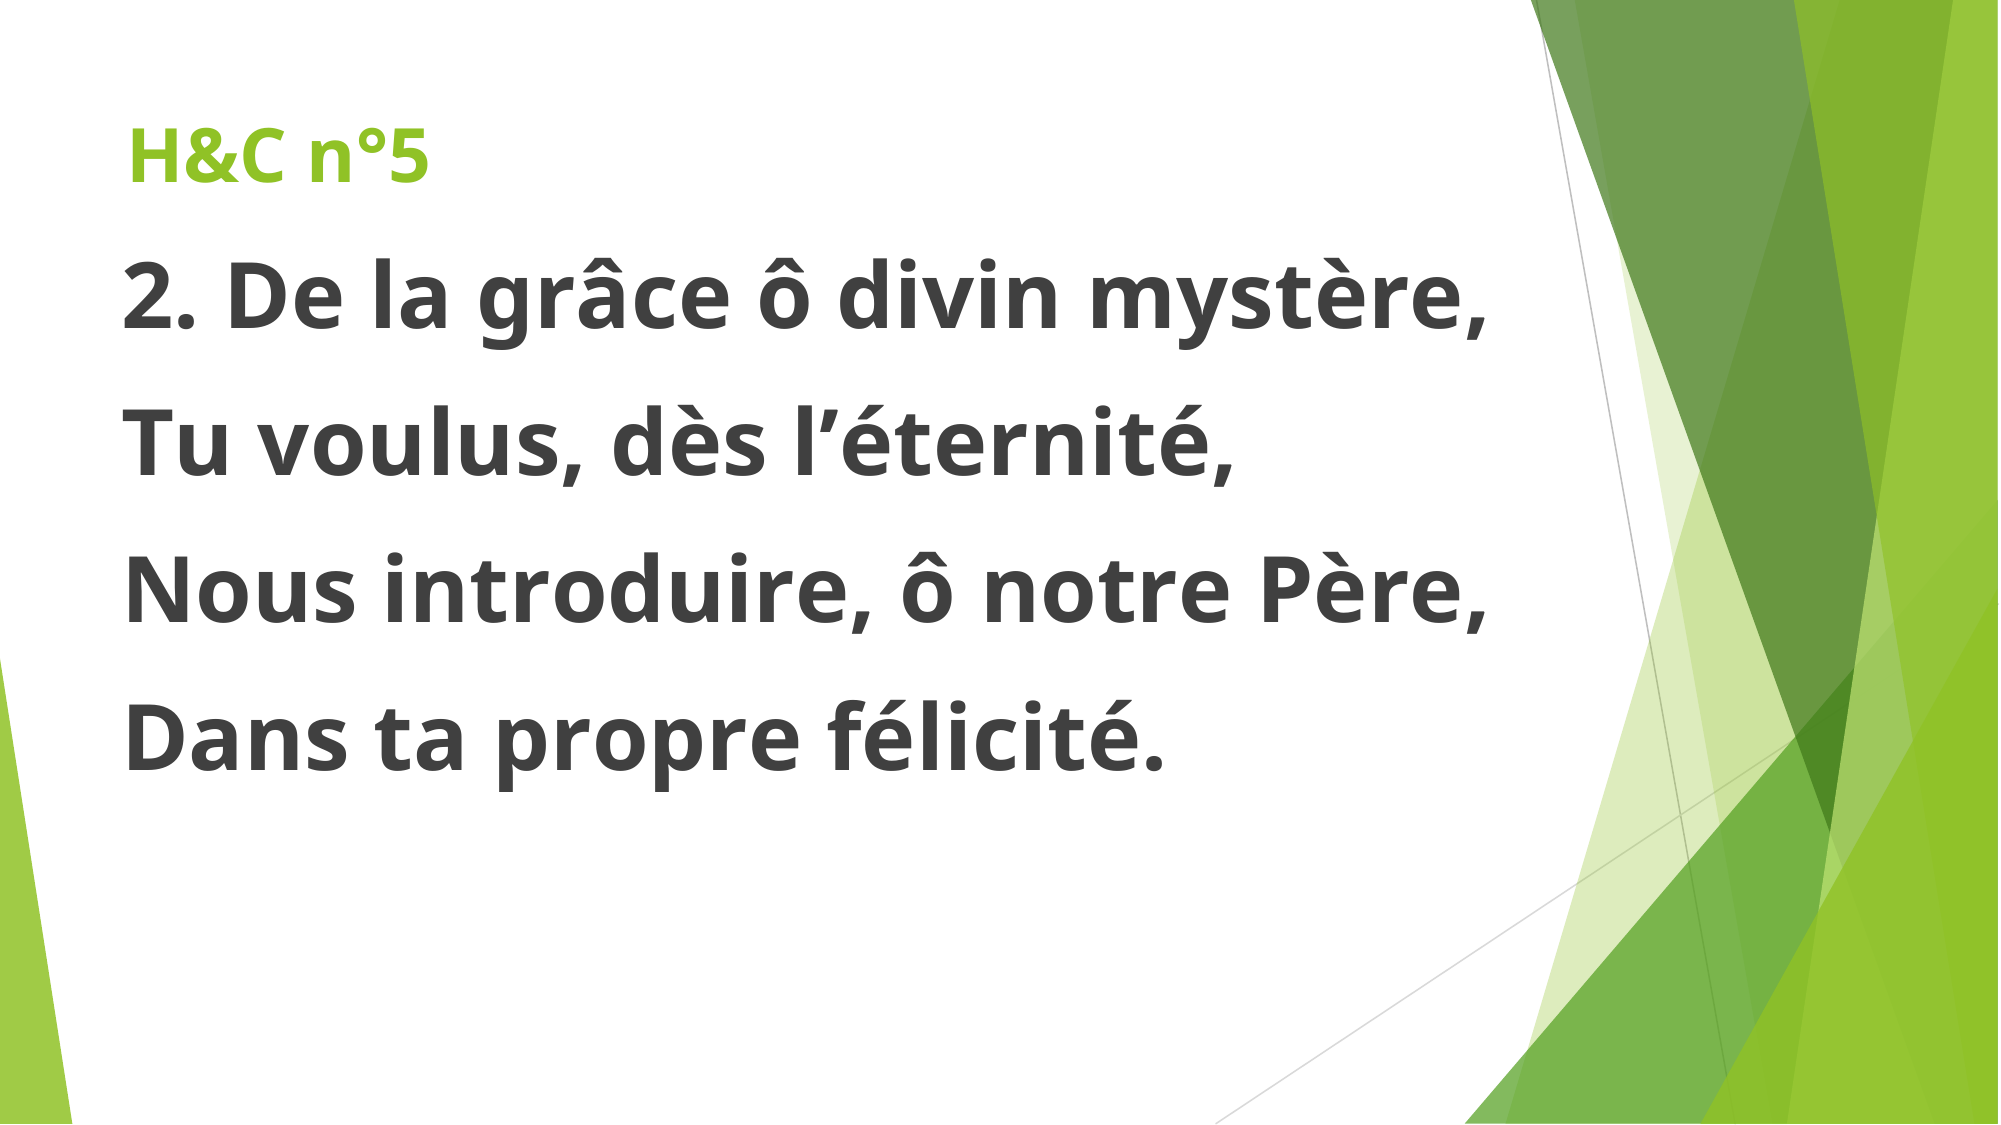

H&C n°5
2. De la grâce ô divin mystère,
Tu voulus, dès l’éternité,
Nous introduire, ô notre Père,
Dans ta propre félicité.